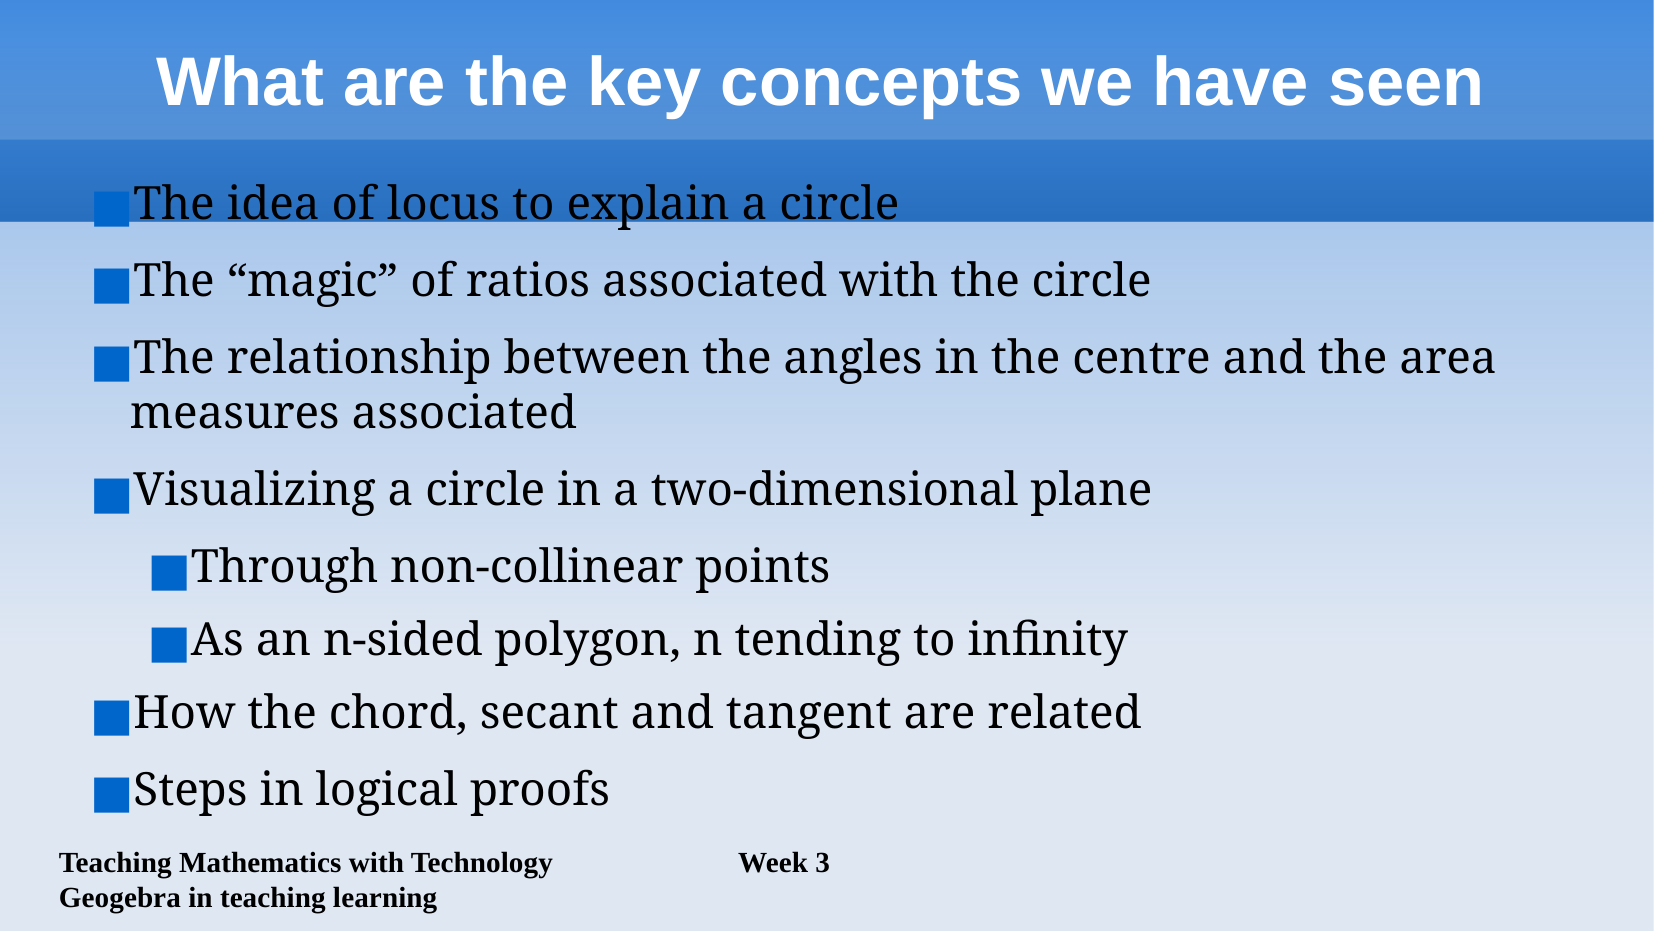

What are the key concepts we have seen
The idea of locus to explain a circle
The “magic” of ratios associated with the circle
The relationship between the angles in the centre and the area measures associated
Visualizing a circle in a two-dimensional plane
Through non-collinear points
As an n-sided polygon, n tending to infinity
How the chord, secant and tangent are related
Steps in logical proofs